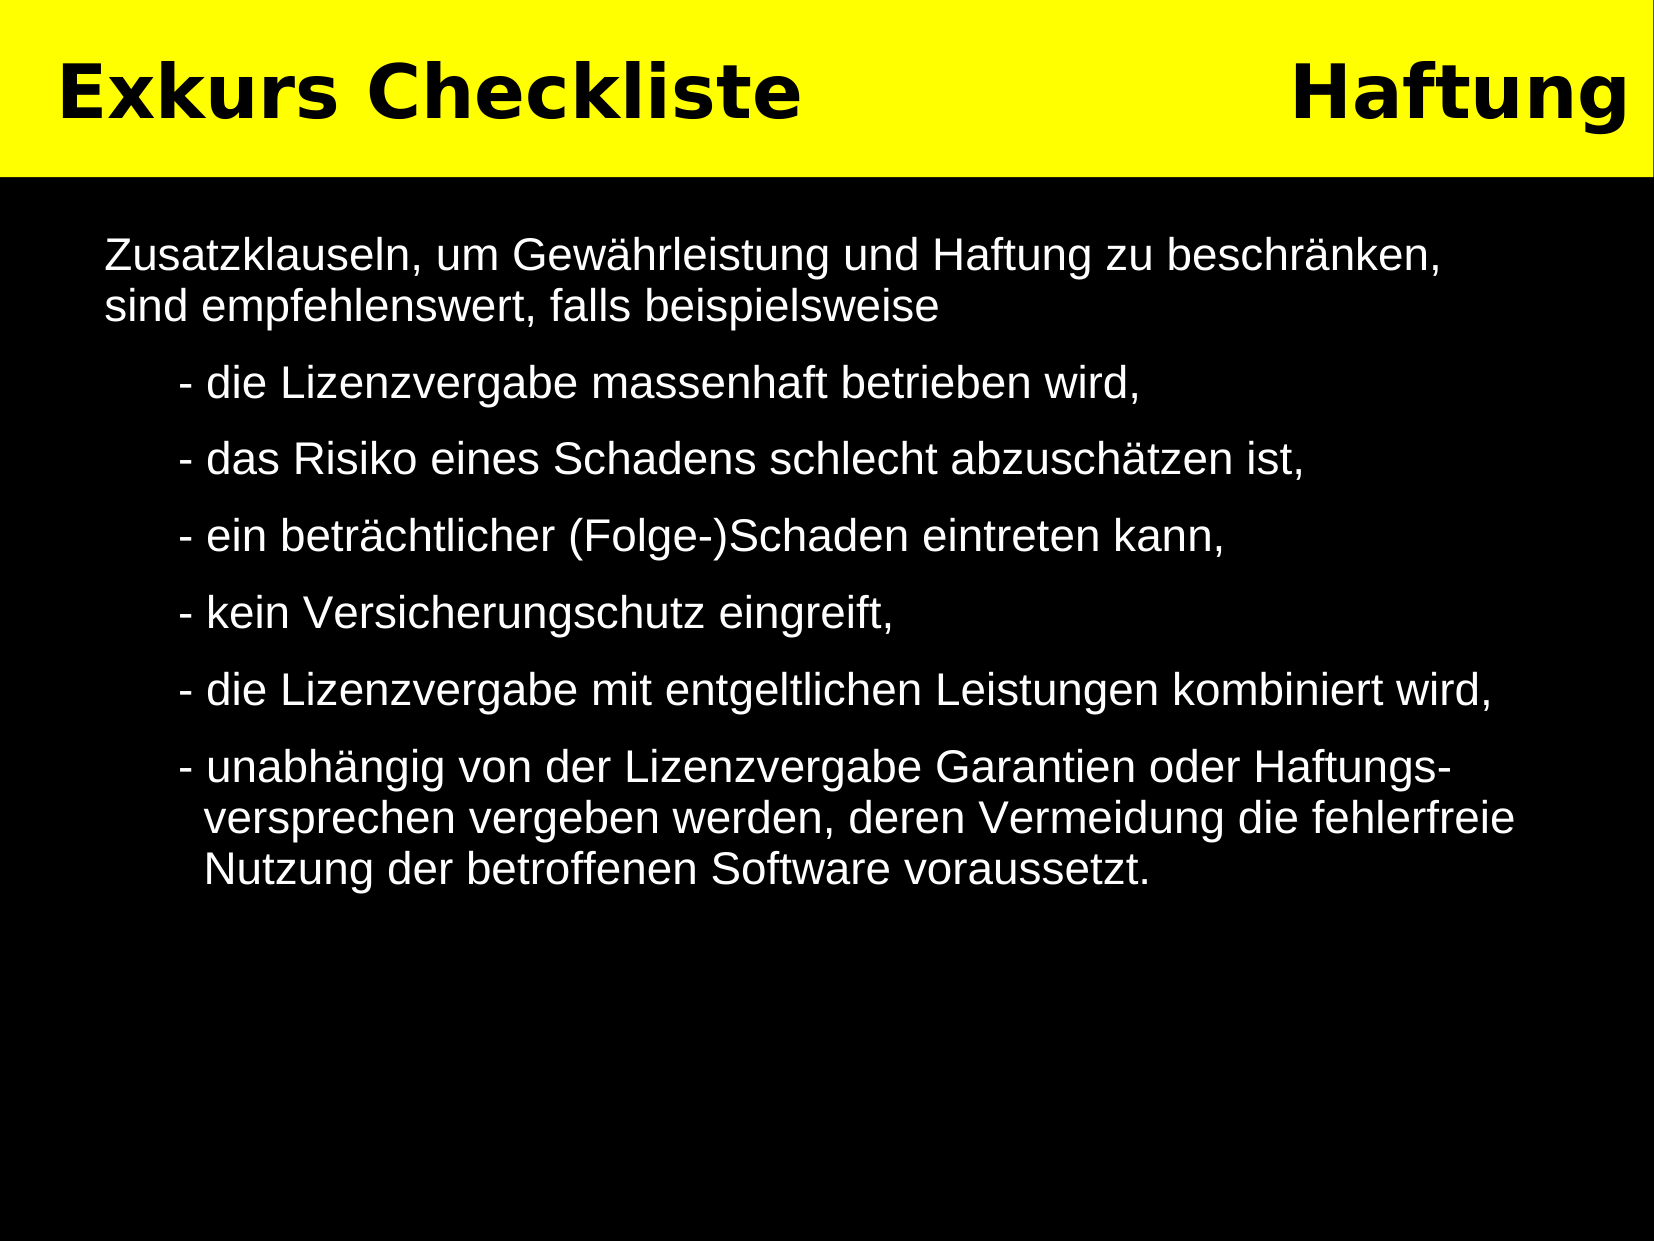

Exkurs Checkliste 						 Haftung
Zusatzklauseln, um Gewährleistung und Haftung zu beschränken,
sind empfehlenswert, falls beispielsweise
	- die Lizenzvergabe massenhaft betrieben wird,
	- das Risiko eines Schadens schlecht abzuschätzen ist,
	- ein beträchtlicher (Folge-)Schaden eintreten kann,
	- kein Versicherungschutz eingreift,
	- die Lizenzvergabe mit entgeltlichen Leistungen kombiniert wird,
	- unabhängig von der Lizenzvergabe Garantien oder Haftungs-
	 versprechen vergeben werden, deren Vermeidung die fehlerfreie
	 Nutzung der betroffenen Software voraussetzt.